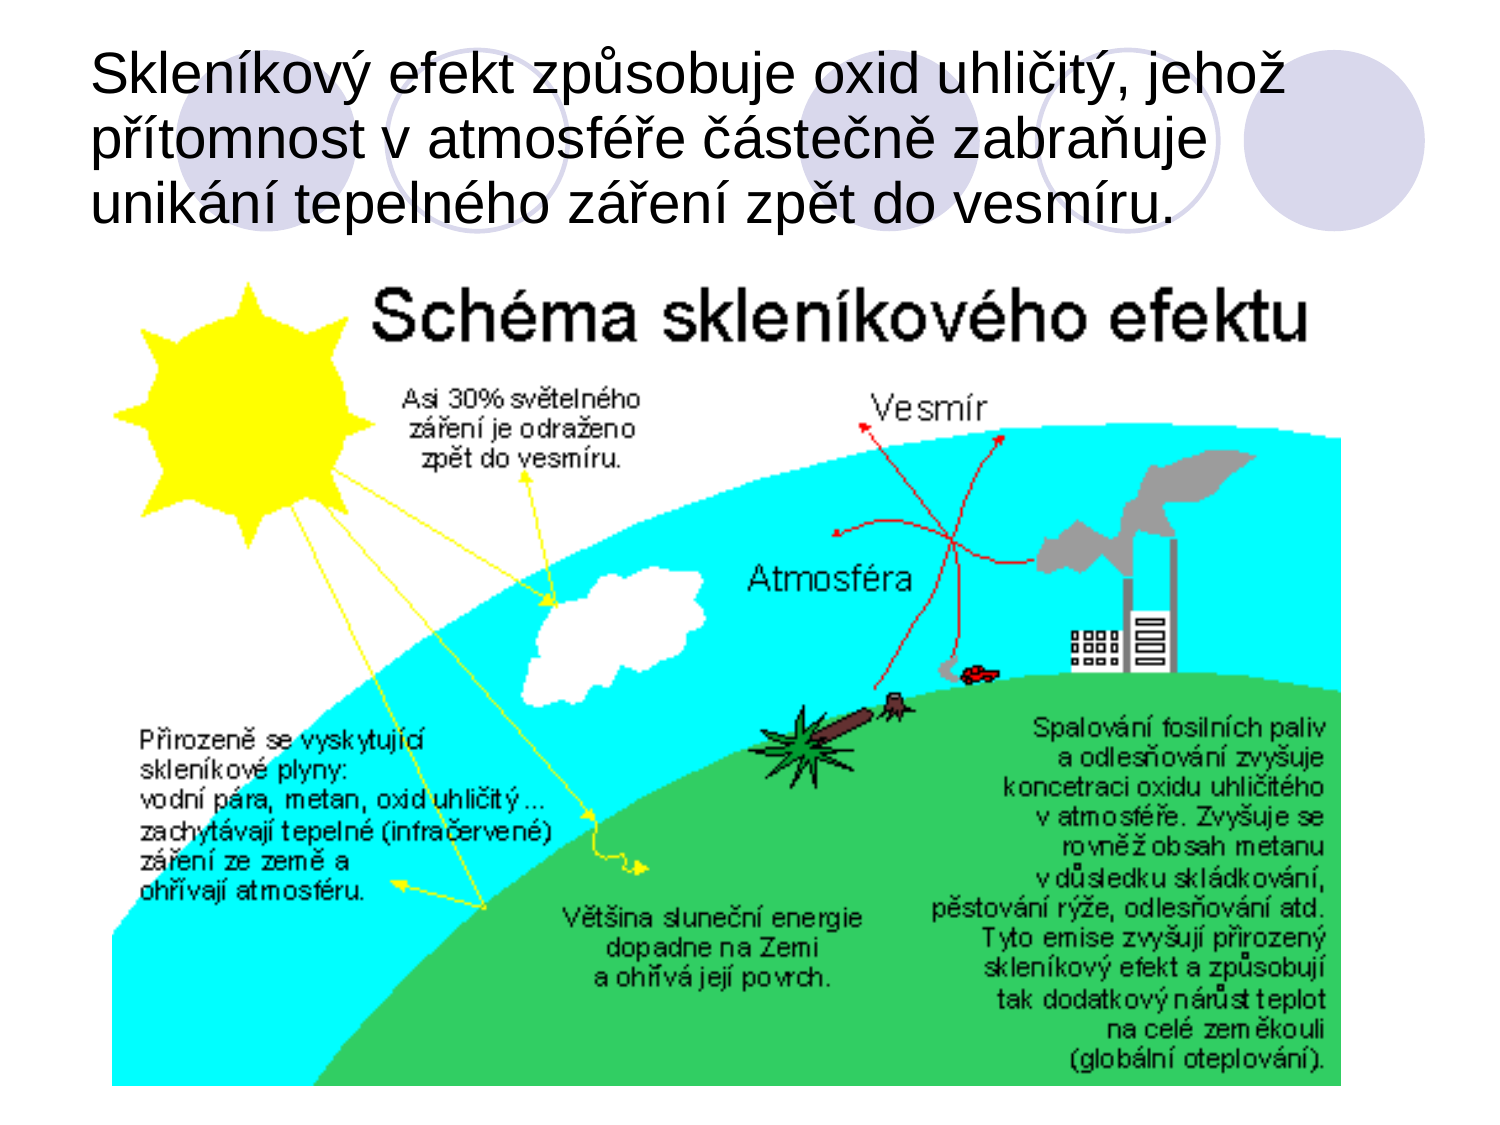

# Skleníkový efekt způsobuje oxid uhličitý, jehož přítomnost v atmosféře částečně zabraňuje unikání tepelného záření zpět do vesmíru.